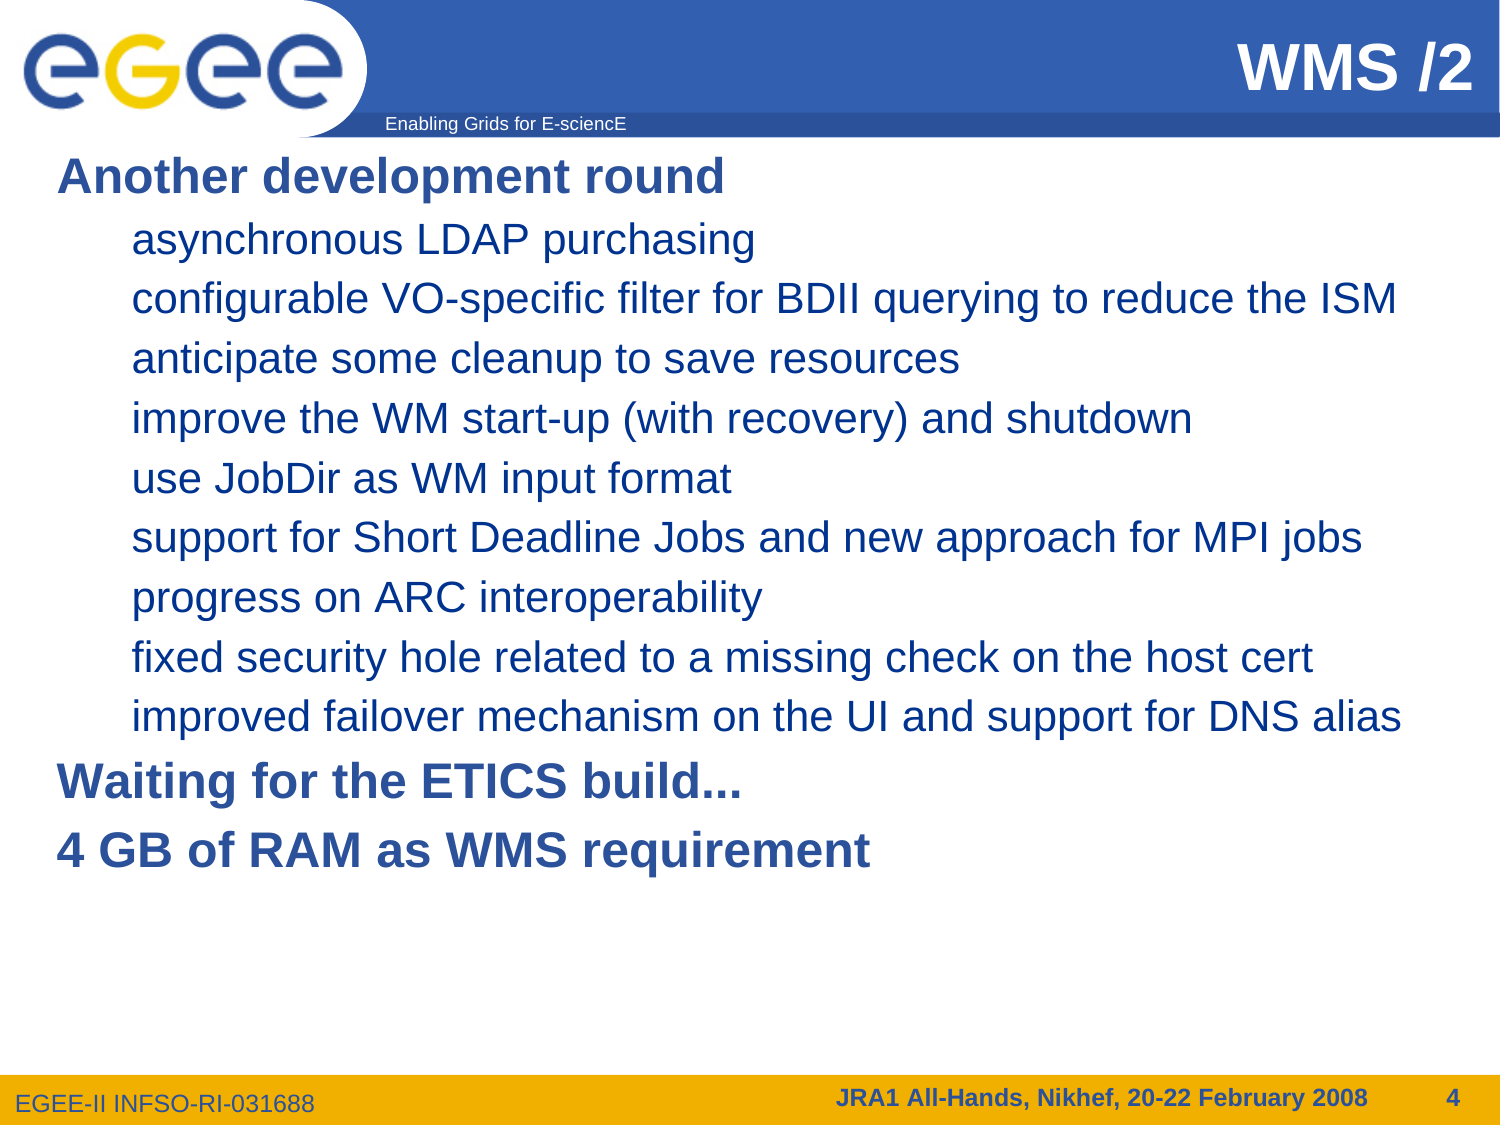

# WMS /2
Another development round
asynchronous LDAP purchasing
configurable VO-specific filter for BDII querying to reduce the ISM
anticipate some cleanup to save resources
improve the WM start-up (with recovery) and shutdown
use JobDir as WM input format
support for Short Deadline Jobs and new approach for MPI jobs
progress on ARC interoperability
fixed security hole related to a missing check on the host cert
improved failover mechanism on the UI and support for DNS alias
Waiting for the ETICS build...
4 GB of RAM as WMS requirement
JRA1 All-Hands, Nikhef, 20-22 February 2008
4